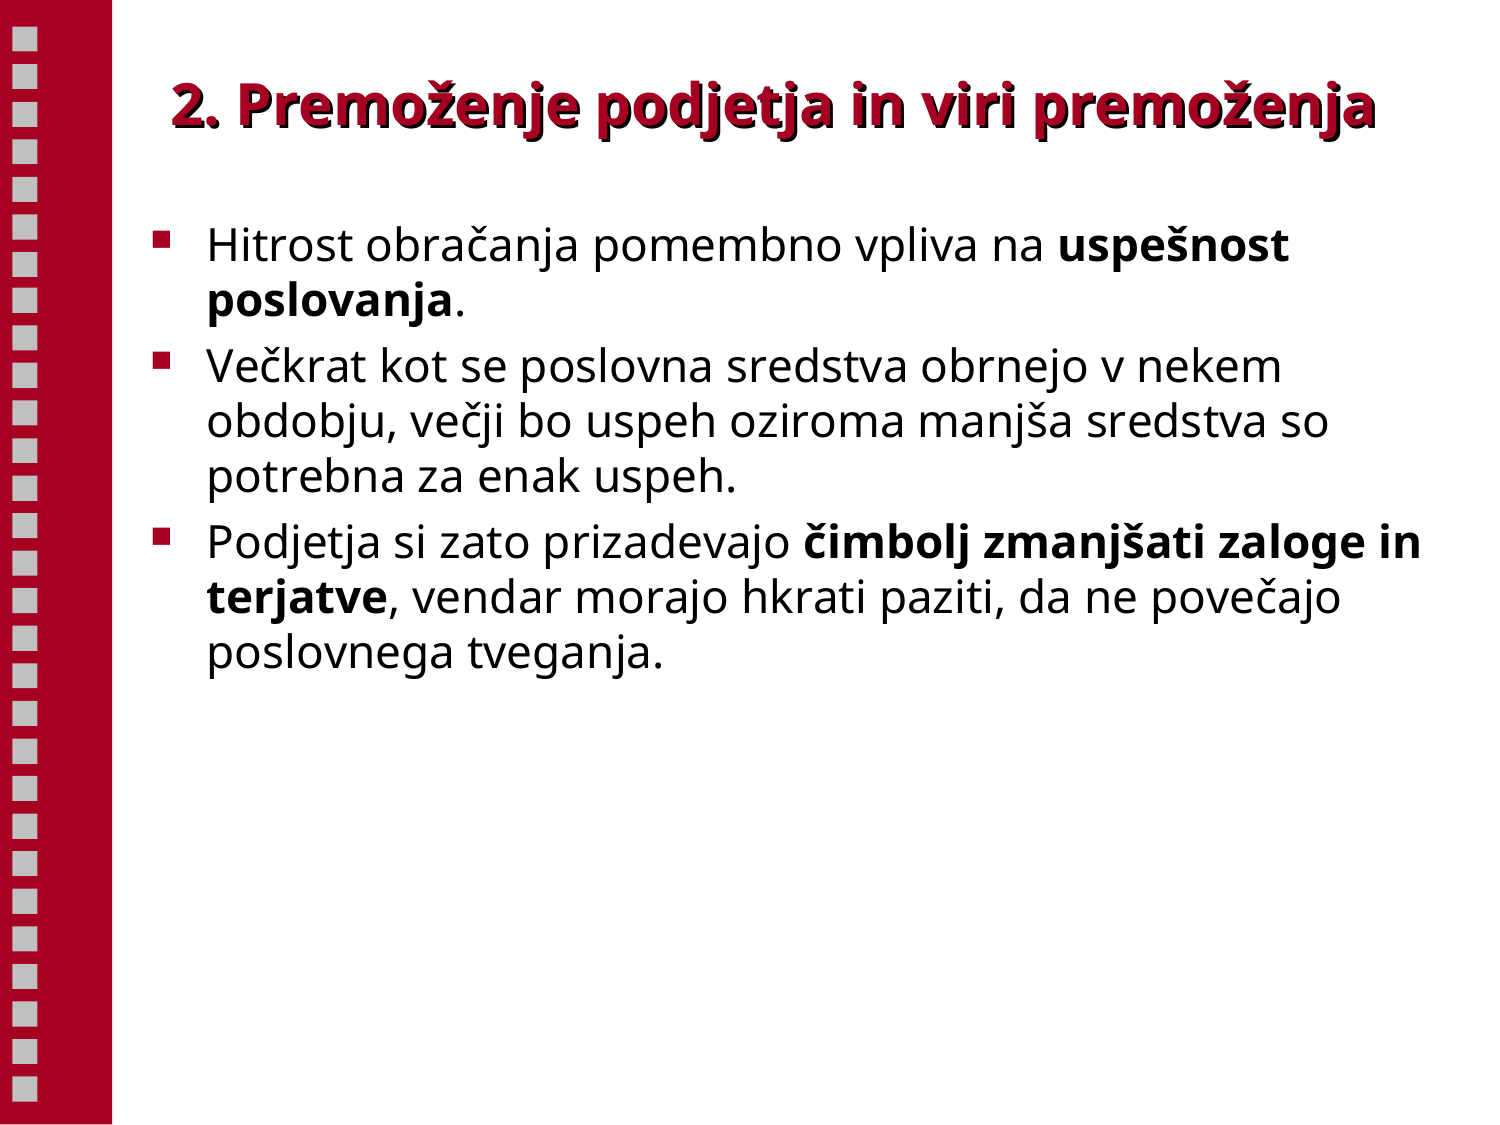

2. Premoženje podjetja in viri premoženja
# Hitrost obračanja pomembno vpliva na uspešnost poslovanja.
Večkrat kot se poslovna sredstva obrnejo v nekem obdobju, večji bo uspeh oziroma manjša sredstva so potrebna za enak uspeh.
Podjetja si zato prizadevajo čimbolj zmanjšati zaloge in terjatve, vendar morajo hkrati paziti, da ne povečajo poslovnega tveganja.